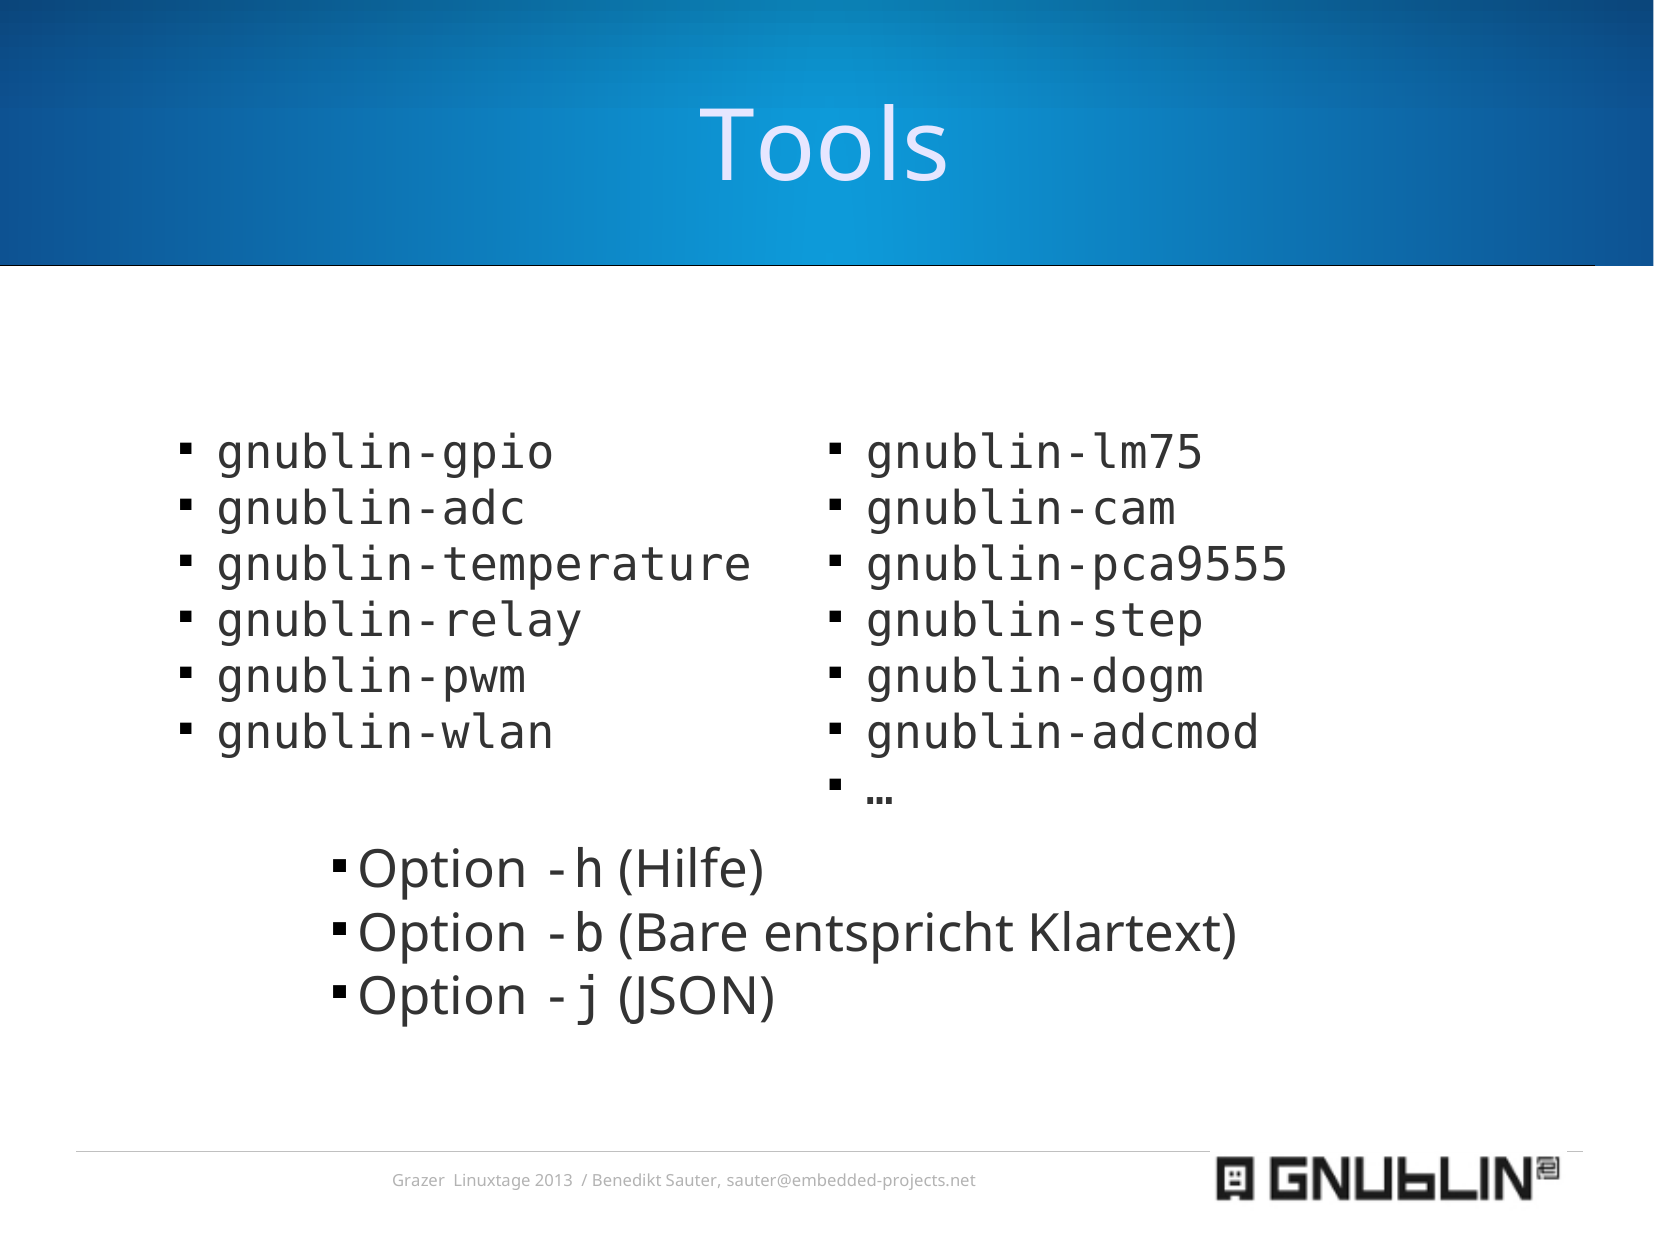

# Tools
 gnublin-gpio
 gnublin-adc
 gnublin-temperature
 gnublin-relay
 gnublin-pwm
 gnublin-wlan
 gnublin-lm75
 gnublin-cam
 gnublin-pca9555
 gnublin-step
 gnublin-dogm
 gnublin-adcmod
 …
 Option -h (Hilfe)
 Option -b (Bare entspricht Klartext)
 Option -j (JSON)